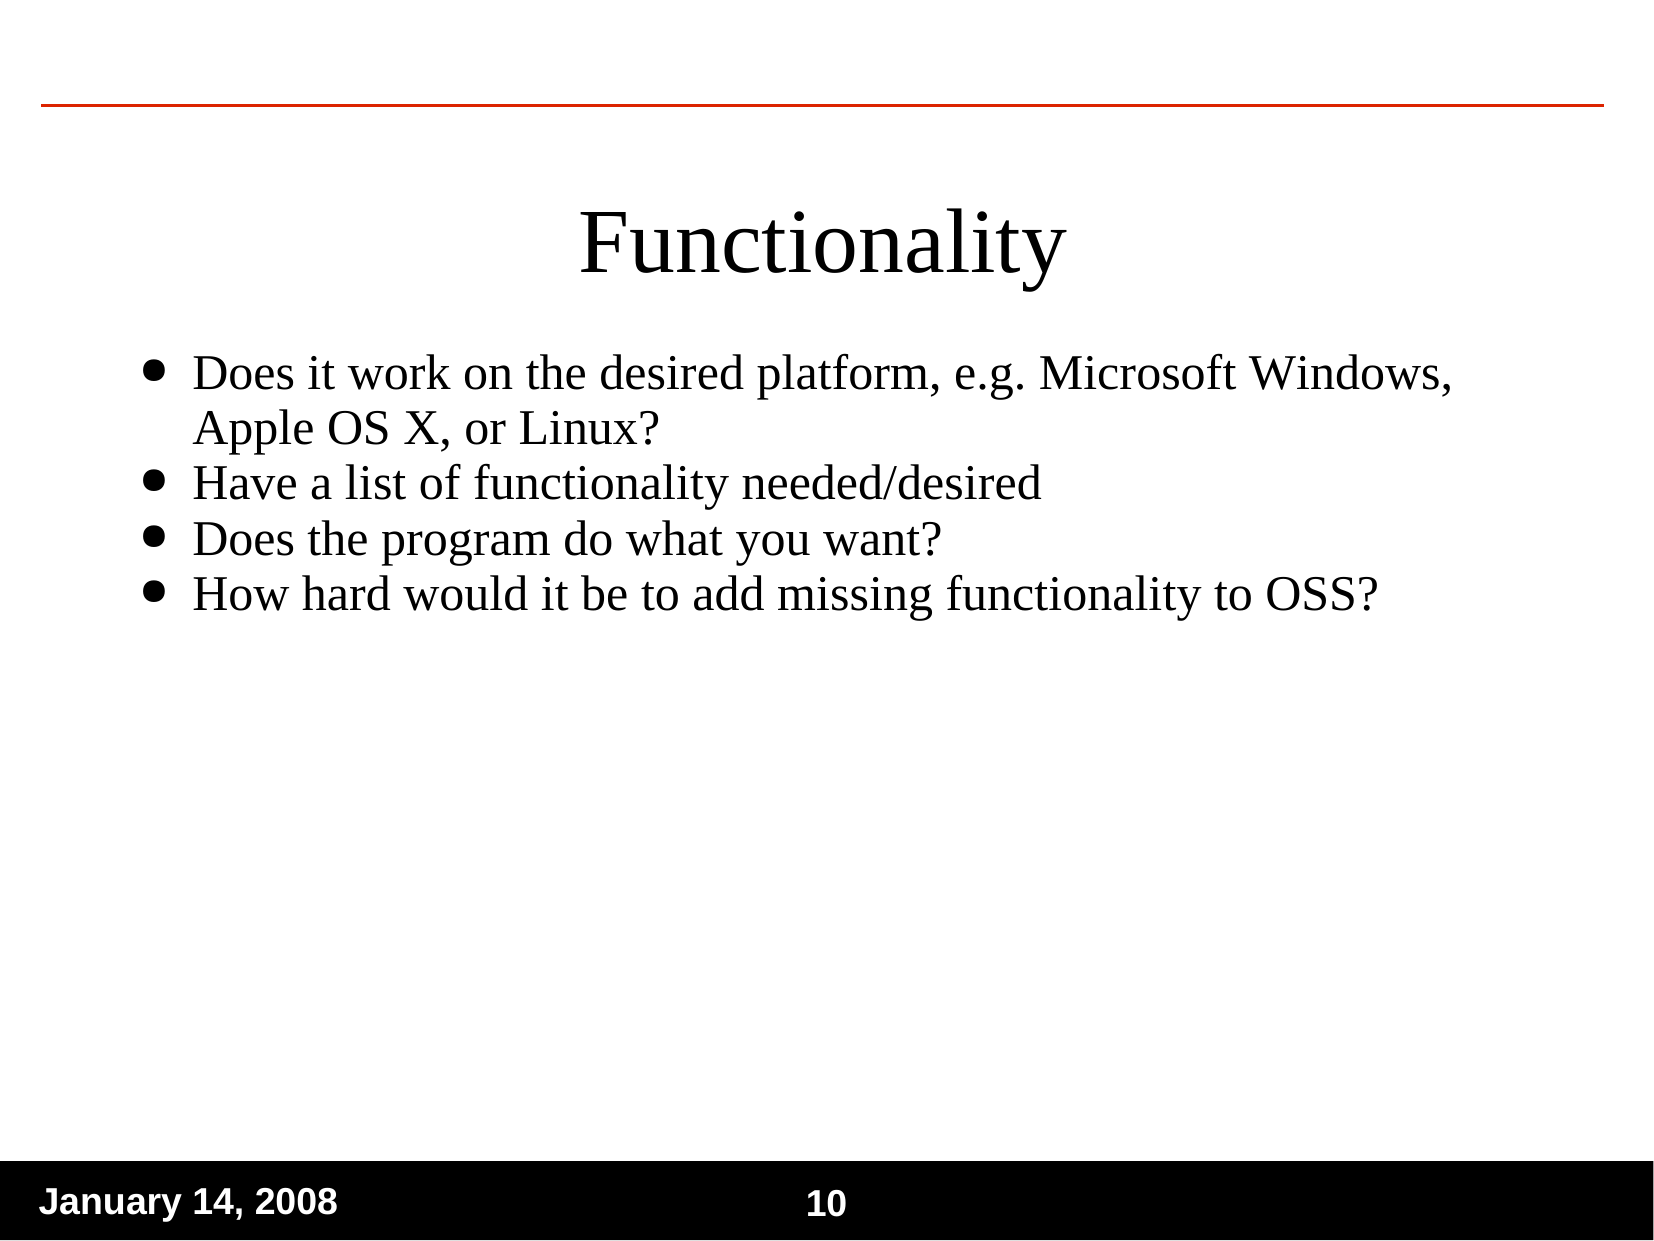

# Functionality
Does it work on the desired platform, e.g. Microsoft Windows, Apple OS X, or Linux?
Have a list of functionality needed/desired
Does the program do what you want?
How hard would it be to add missing functionality to OSS?